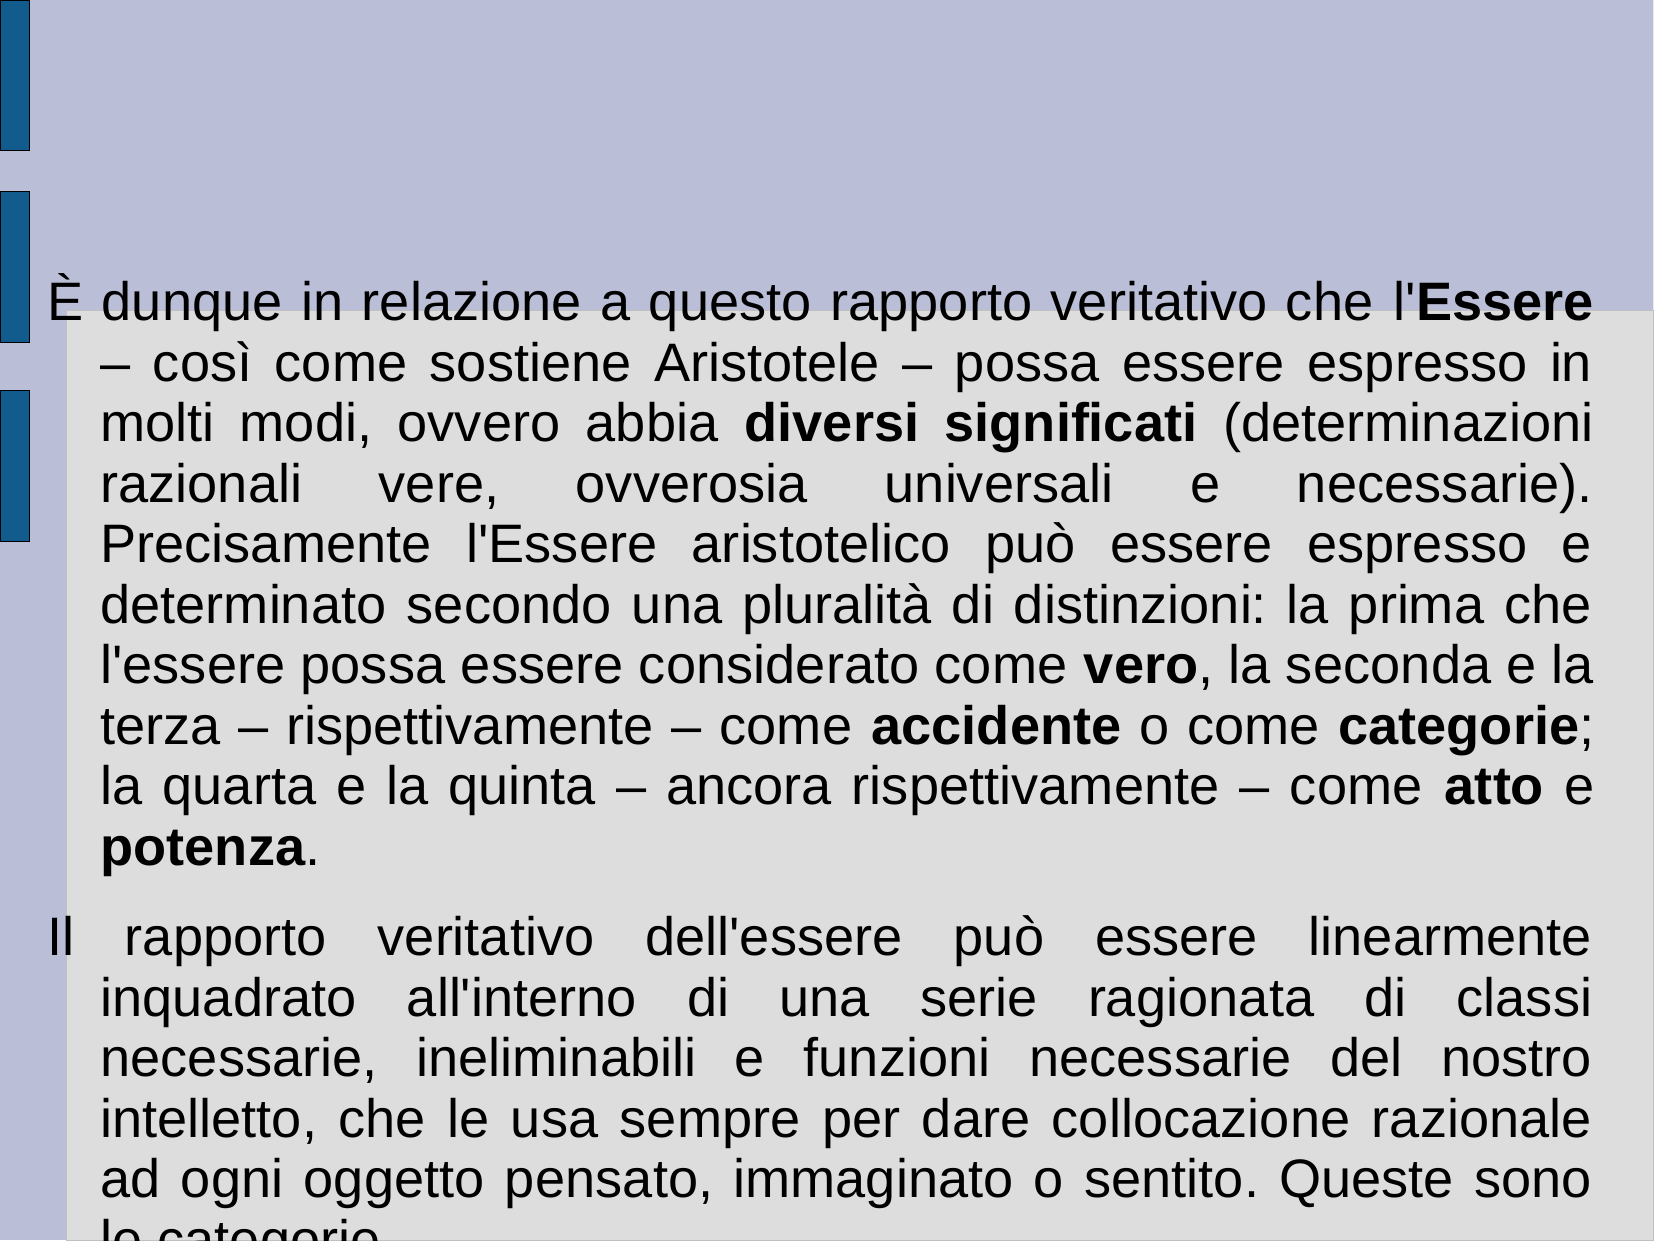

#
È dunque in relazione a questo rapporto veritativo che l'Essere – così come sostiene Aristotele – possa essere espresso in molti modi, ovvero abbia diversi significati (determinazioni razionali vere, ovverosia universali e necessarie). Precisamente l'Essere aristotelico può essere espresso e determinato secondo una pluralità di distinzioni: la prima che l'essere possa essere considerato come vero, la seconda e la terza – rispettivamente – come accidente o come categorie; la quarta e la quinta – ancora rispettivamente – come atto e potenza.
Il rapporto veritativo dell'essere può essere linearmente inquadrato all'interno di una serie ragionata di classi necessarie, ineliminabili e funzioni necessarie del nostro intelletto, che le usa sempre per dare collocazione razionale ad ogni oggetto pensato, immaginato o sentito. Queste sono le categorie.